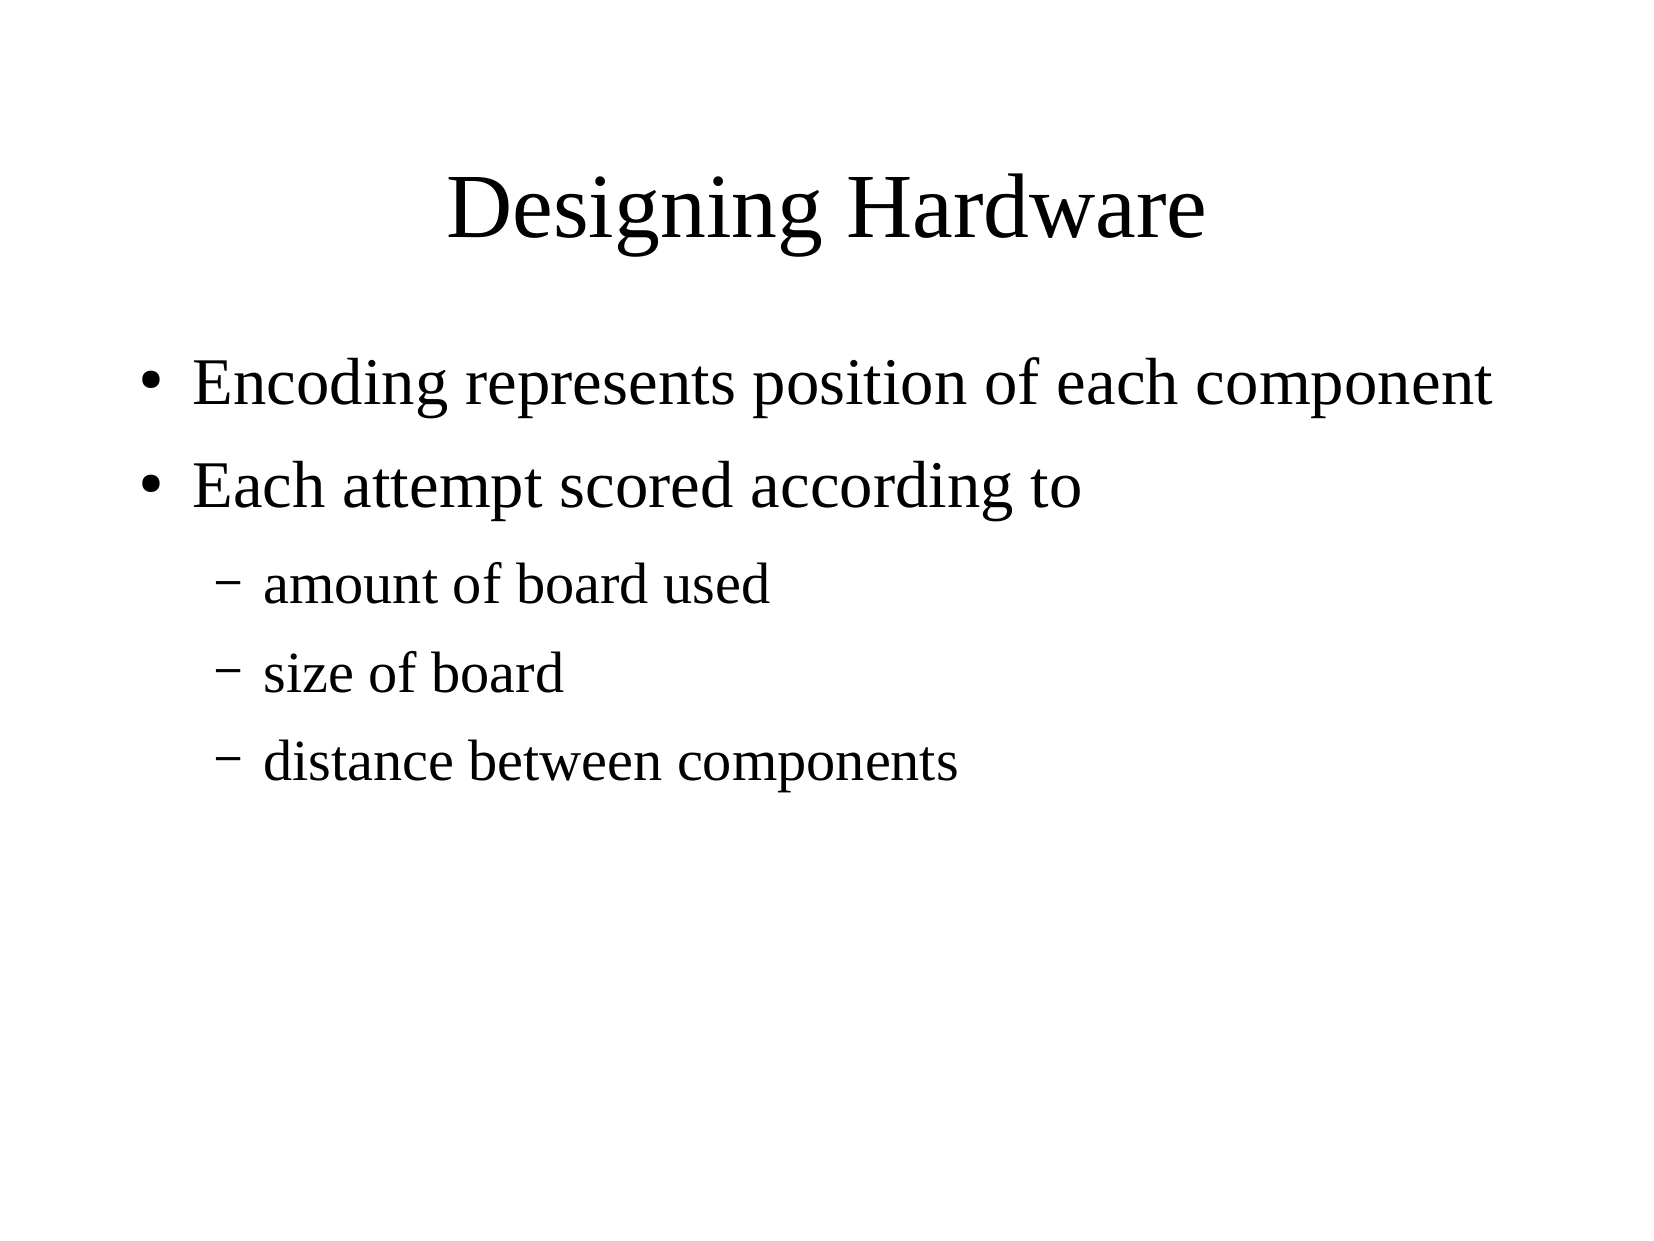

# Designing Hardware
Encoding represents position of each component
Each attempt scored according to
amount of board used
size of board
distance between components